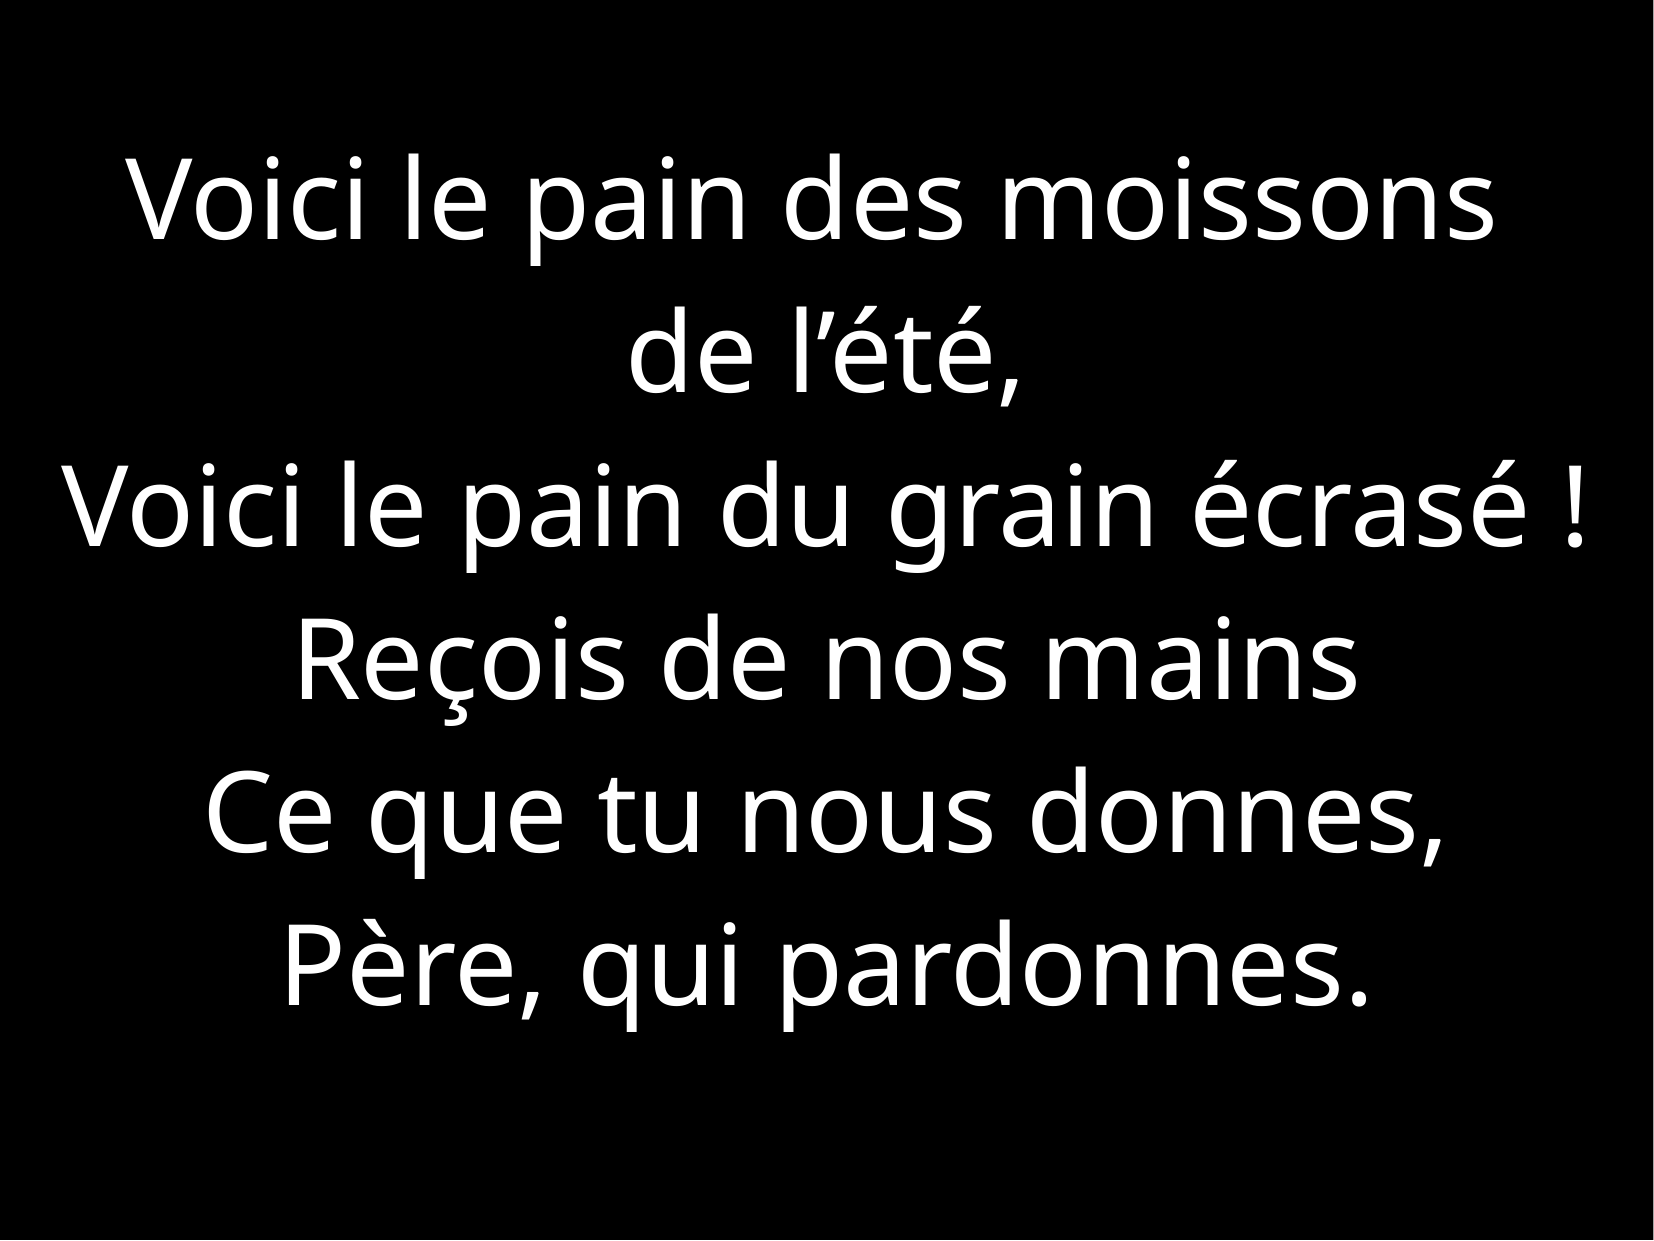

# Voici le pain des moissons
de l’été,
Voici le pain du grain écrasé !
Reçois de nos mains
Ce que tu nous donnes,
Père, qui pardonnes.